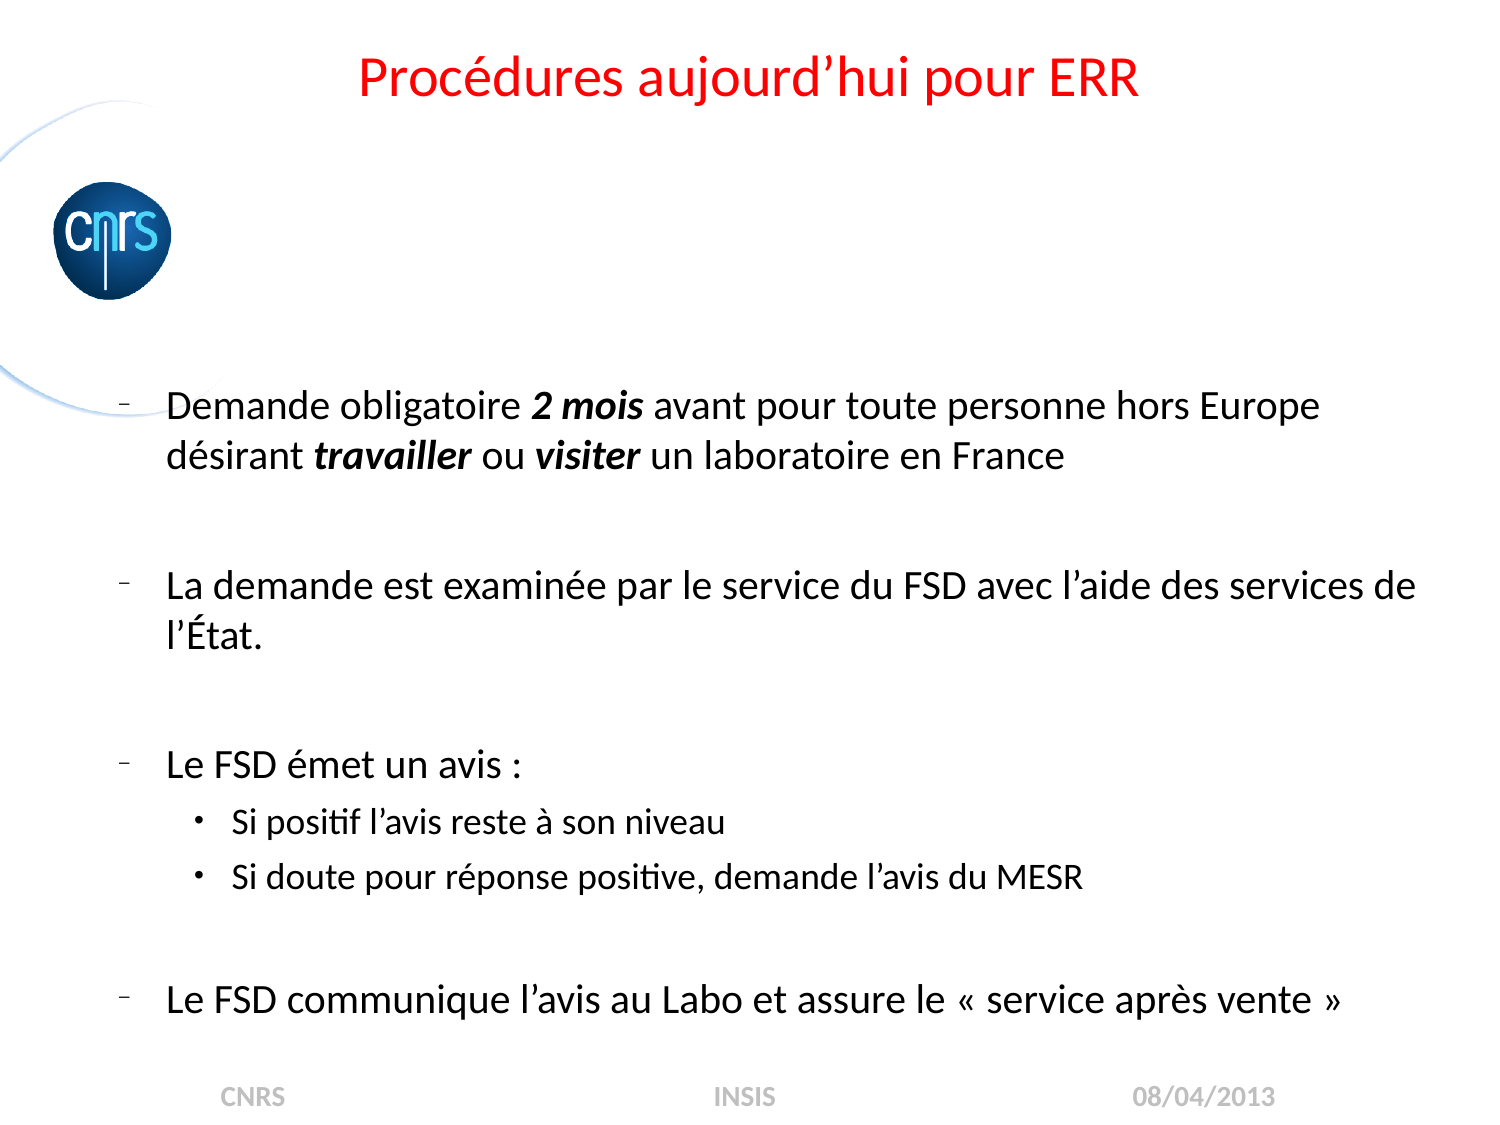

# Procédures aujourd’hui pour ERR
Demande obligatoire 2 mois avant pour toute personne hors Europe désirant travailler ou visiter un laboratoire en France
La demande est examinée par le service du FSD avec l’aide des services de l’État.
Le FSD émet un avis :
Si positif l’avis reste à son niveau
Si doute pour réponse positive, demande l’avis du MESR
Le FSD communique l’avis au Labo et assure le « service après vente »